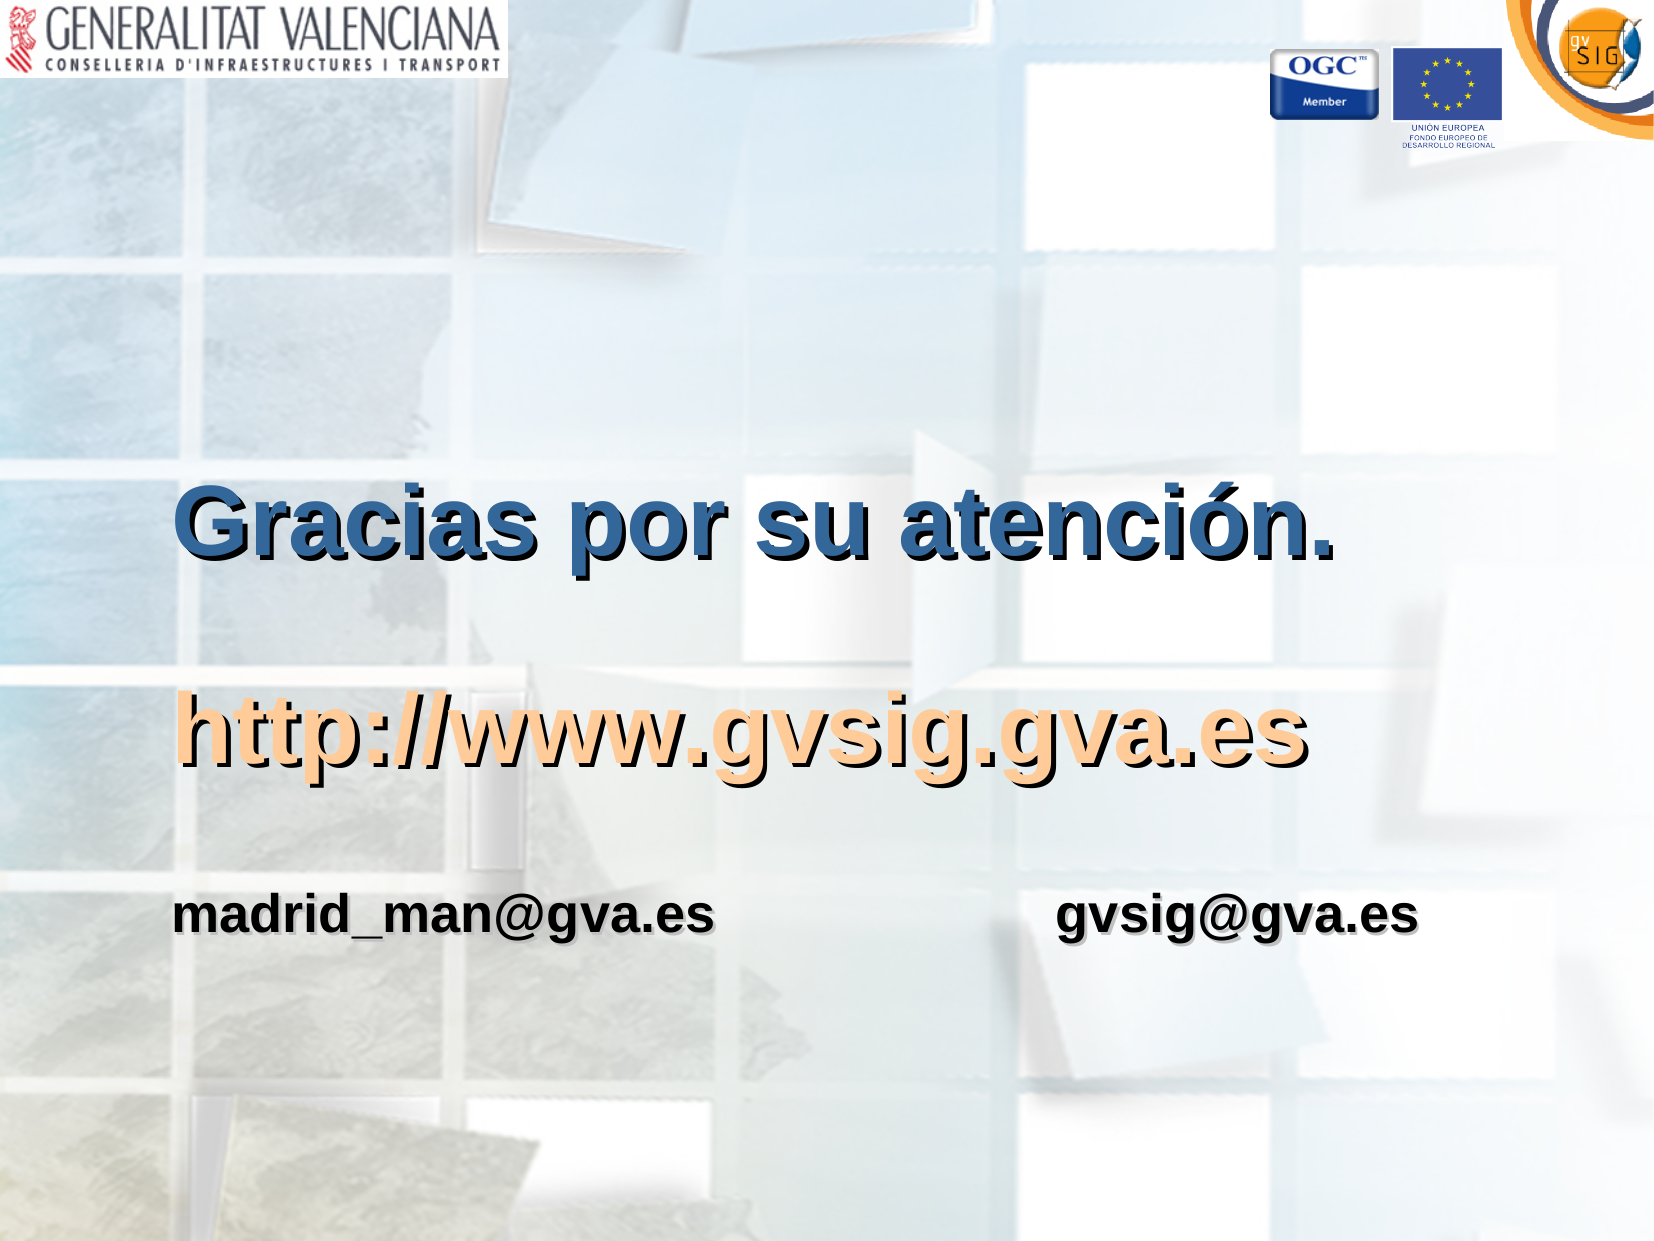

Gracias por su atención.
http://www.gvsig.gva.es
madrid_man@gva.es					gvsig@gva.es